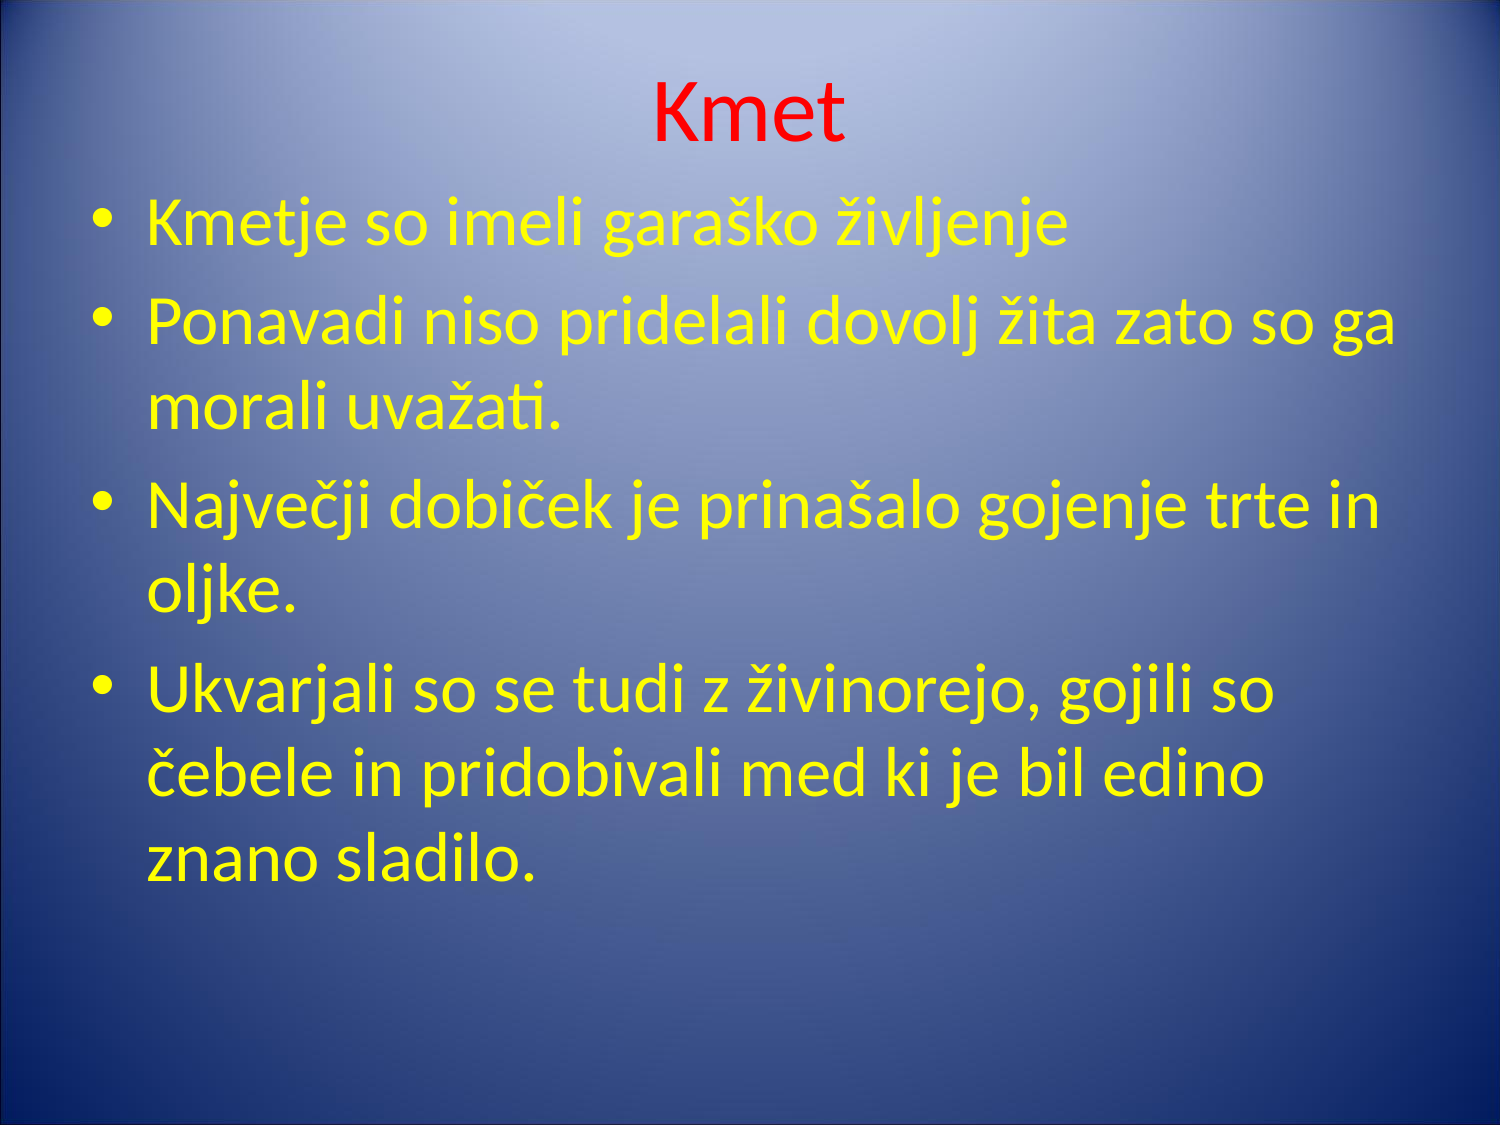

# Kmet
Kmetje so imeli garaško življenje
Ponavadi niso pridelali dovolj žita zato so ga morali uvažati.
Največji dobiček je prinašalo gojenje trte in oljke.
Ukvarjali so se tudi z živinorejo, gojili so čebele in pridobivali med ki je bil edino znano sladilo.